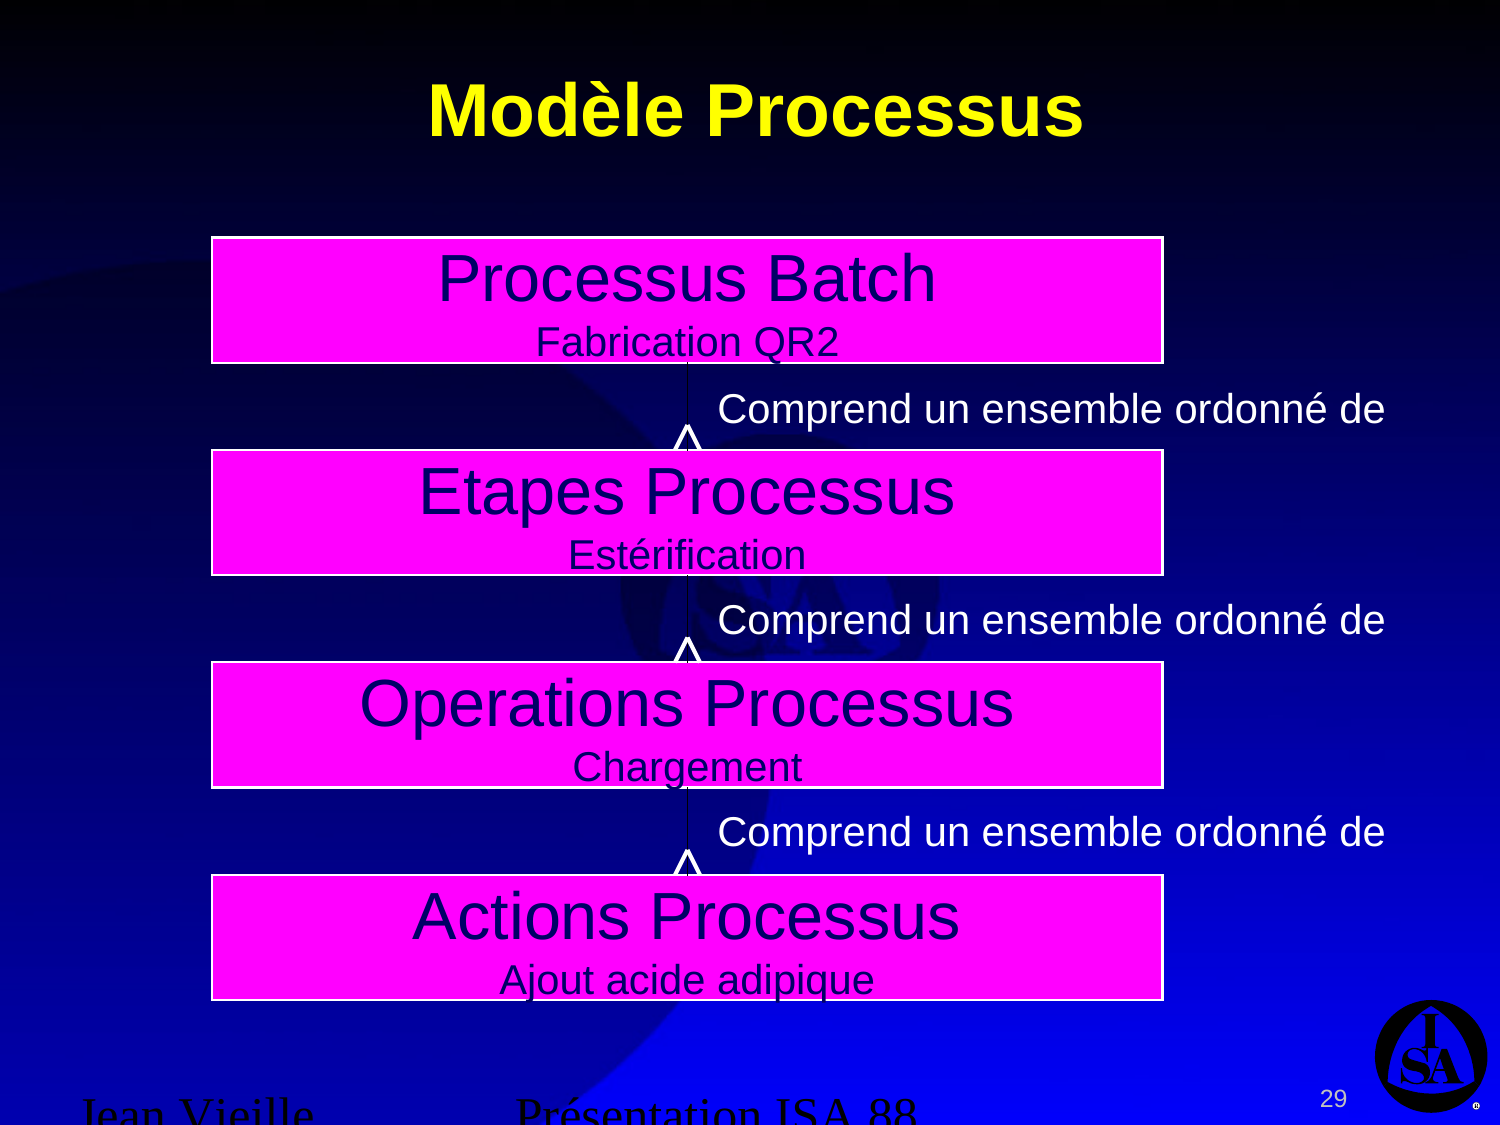

# Modèle Processus
Processus Batch
Fabrication QR2
Comprend un ensemble ordonné de
Etapes Processus
Estérification
Comprend un ensemble ordonné de
Operations Processus
Chargement
Comprend un ensemble ordonné de
Actions Processus
Ajout acide adipique